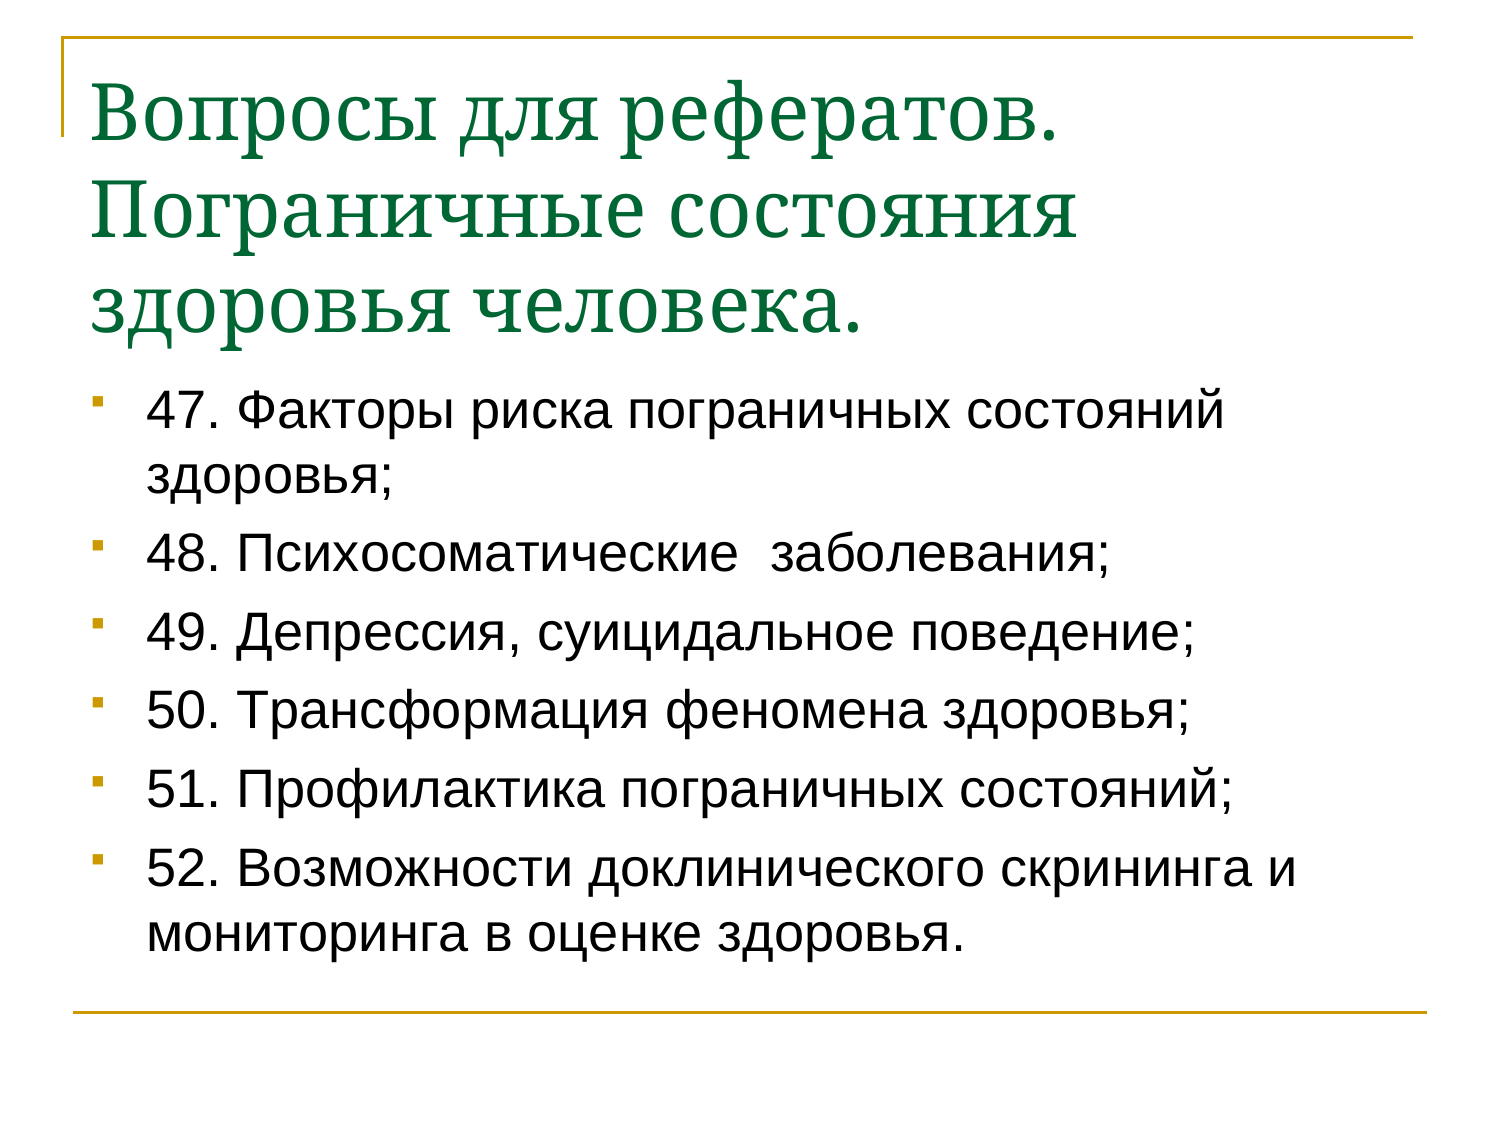

# Вопросы для рефератов. Пограничные состояния здоровья человека.
47. Факторы риска пограничных состояний здоровья;
48. Психосоматические заболевания;
49. Депрессия, суицидальное поведение;
50. Трансформация феномена здоровья;
51. Профилактика пограничных состояний;
52. Возможности доклинического скрининга и мониторинга в оценке здоровья.